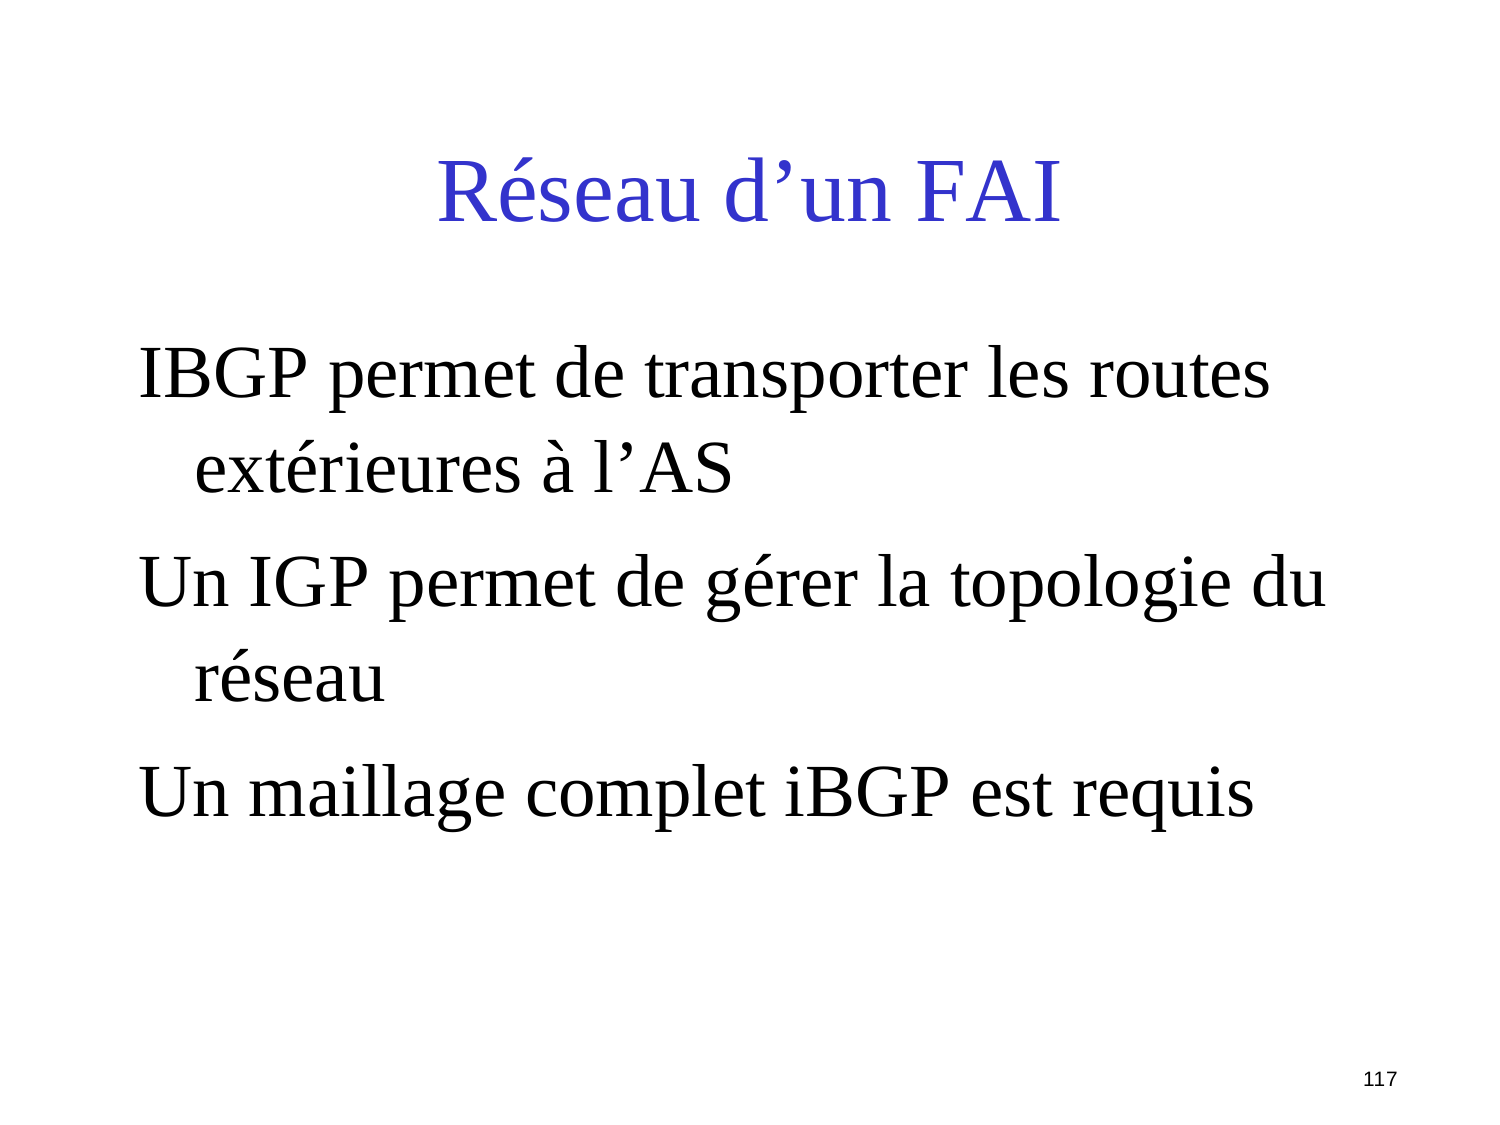

Réseau d’un FAI
IBGP permet de transporter les routes extérieures à l’AS
Un IGP permet de gérer la topologie du réseau
Un maillage complet iBGP est requis